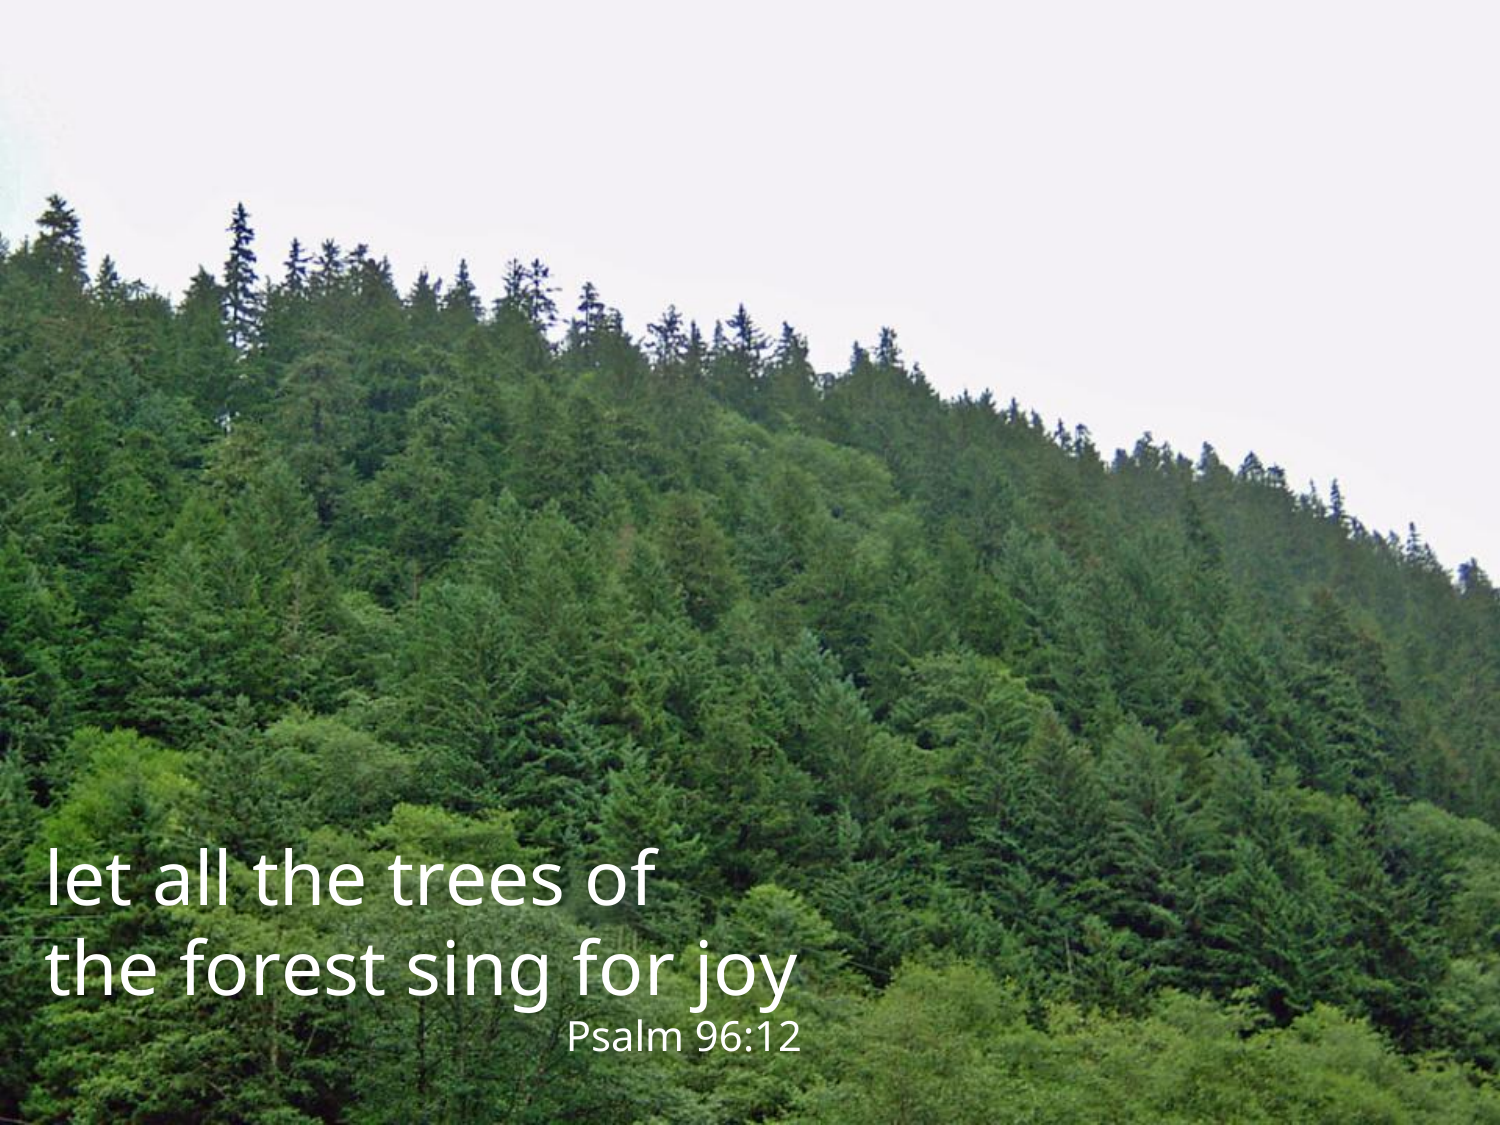

let all the trees of
the forest sing for joy
Psalm 96:12